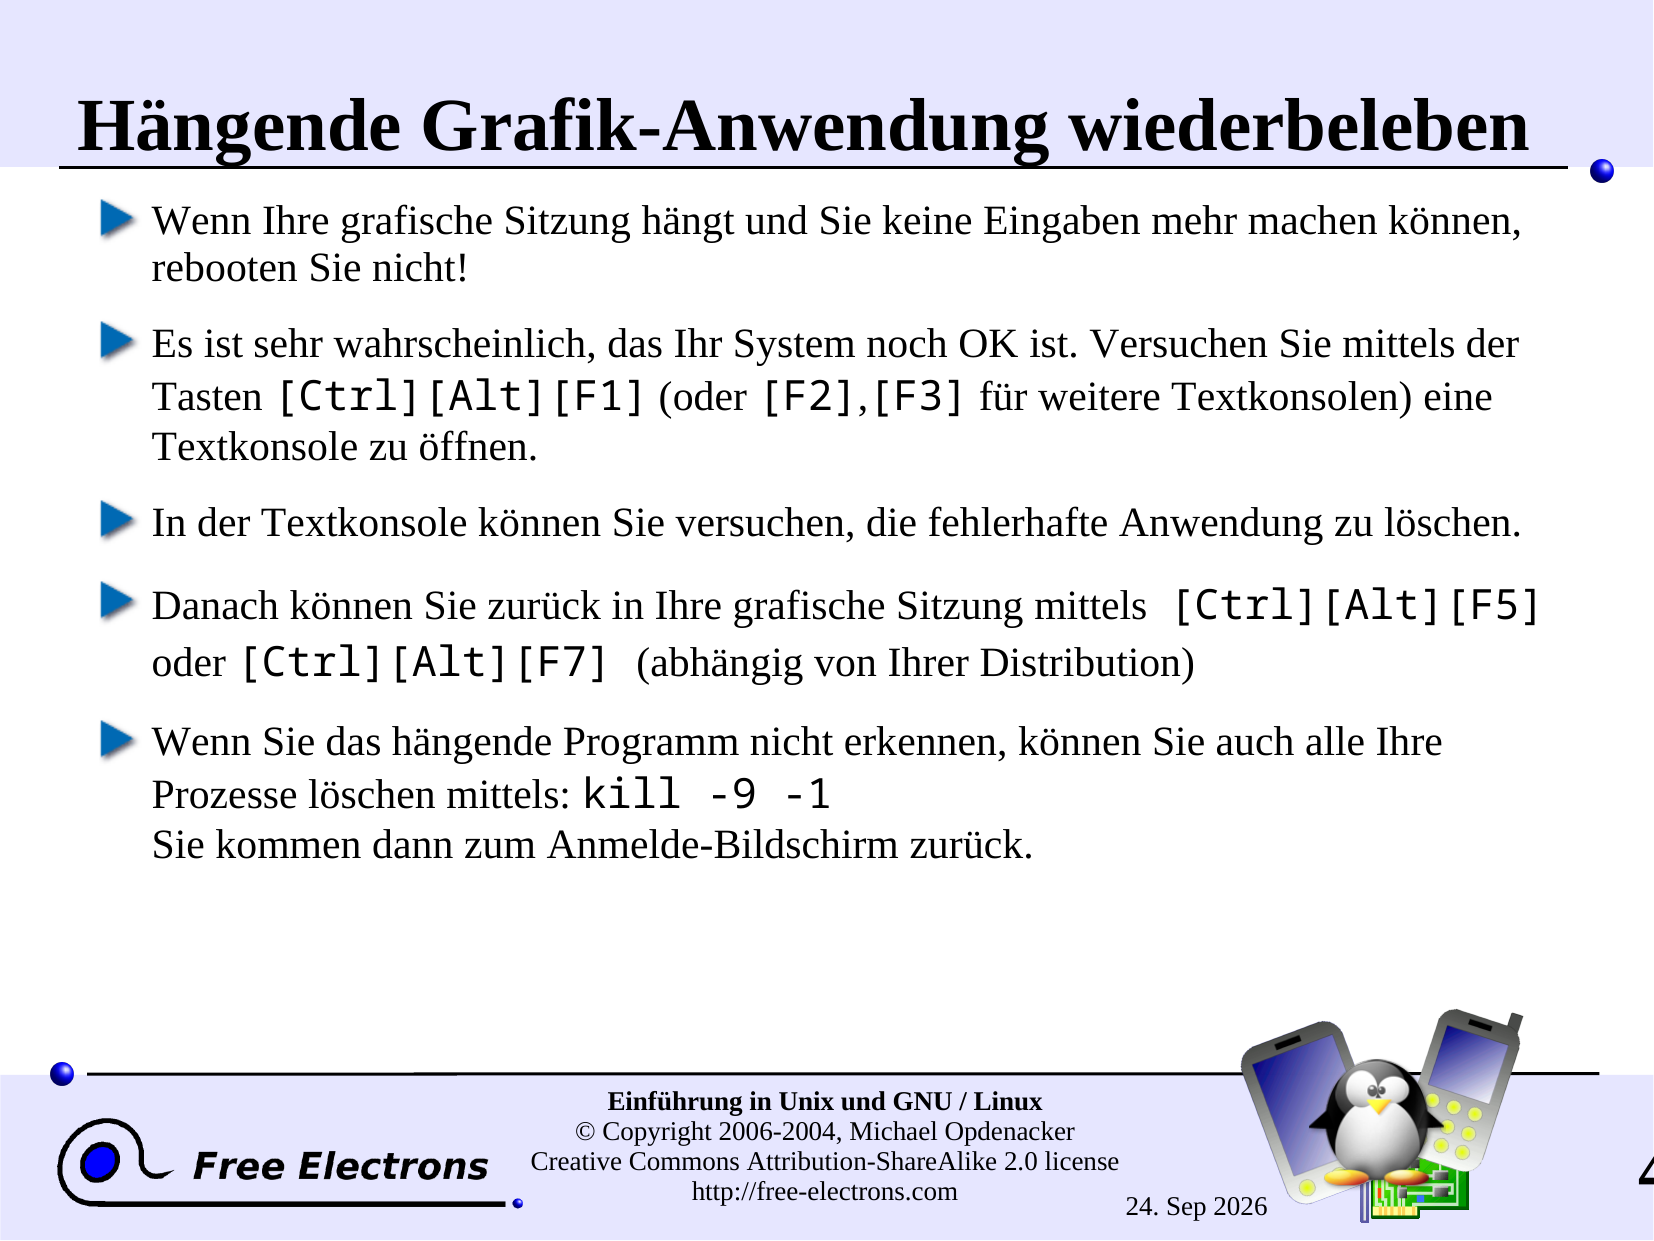

# Hängende Grafik-Anwendung wiederbeleben
Wenn Ihre grafische Sitzung hängt und Sie keine Eingaben mehr machen können, rebooten Sie nicht!
Es ist sehr wahrscheinlich, das Ihr System noch OK ist. Versuchen Sie mittels der Tasten [Ctrl][Alt][F1] (oder [F2],[F3] für weitere Textkonsolen) eine Textkonsole zu öffnen.
In der Textkonsole können Sie versuchen, die fehlerhafte Anwendung zu löschen.
Danach können Sie zurück in Ihre grafische Sitzung mittels [Ctrl][Alt][F5] oder [Ctrl][Alt][F7] (abhängig von Ihrer Distribution)
Wenn Sie das hängende Programm nicht erkennen, können Sie auch alle Ihre Prozesse löschen mittels: kill -9 -1
Sie kommen dann zum Anmelde-Bildschirm zurück.